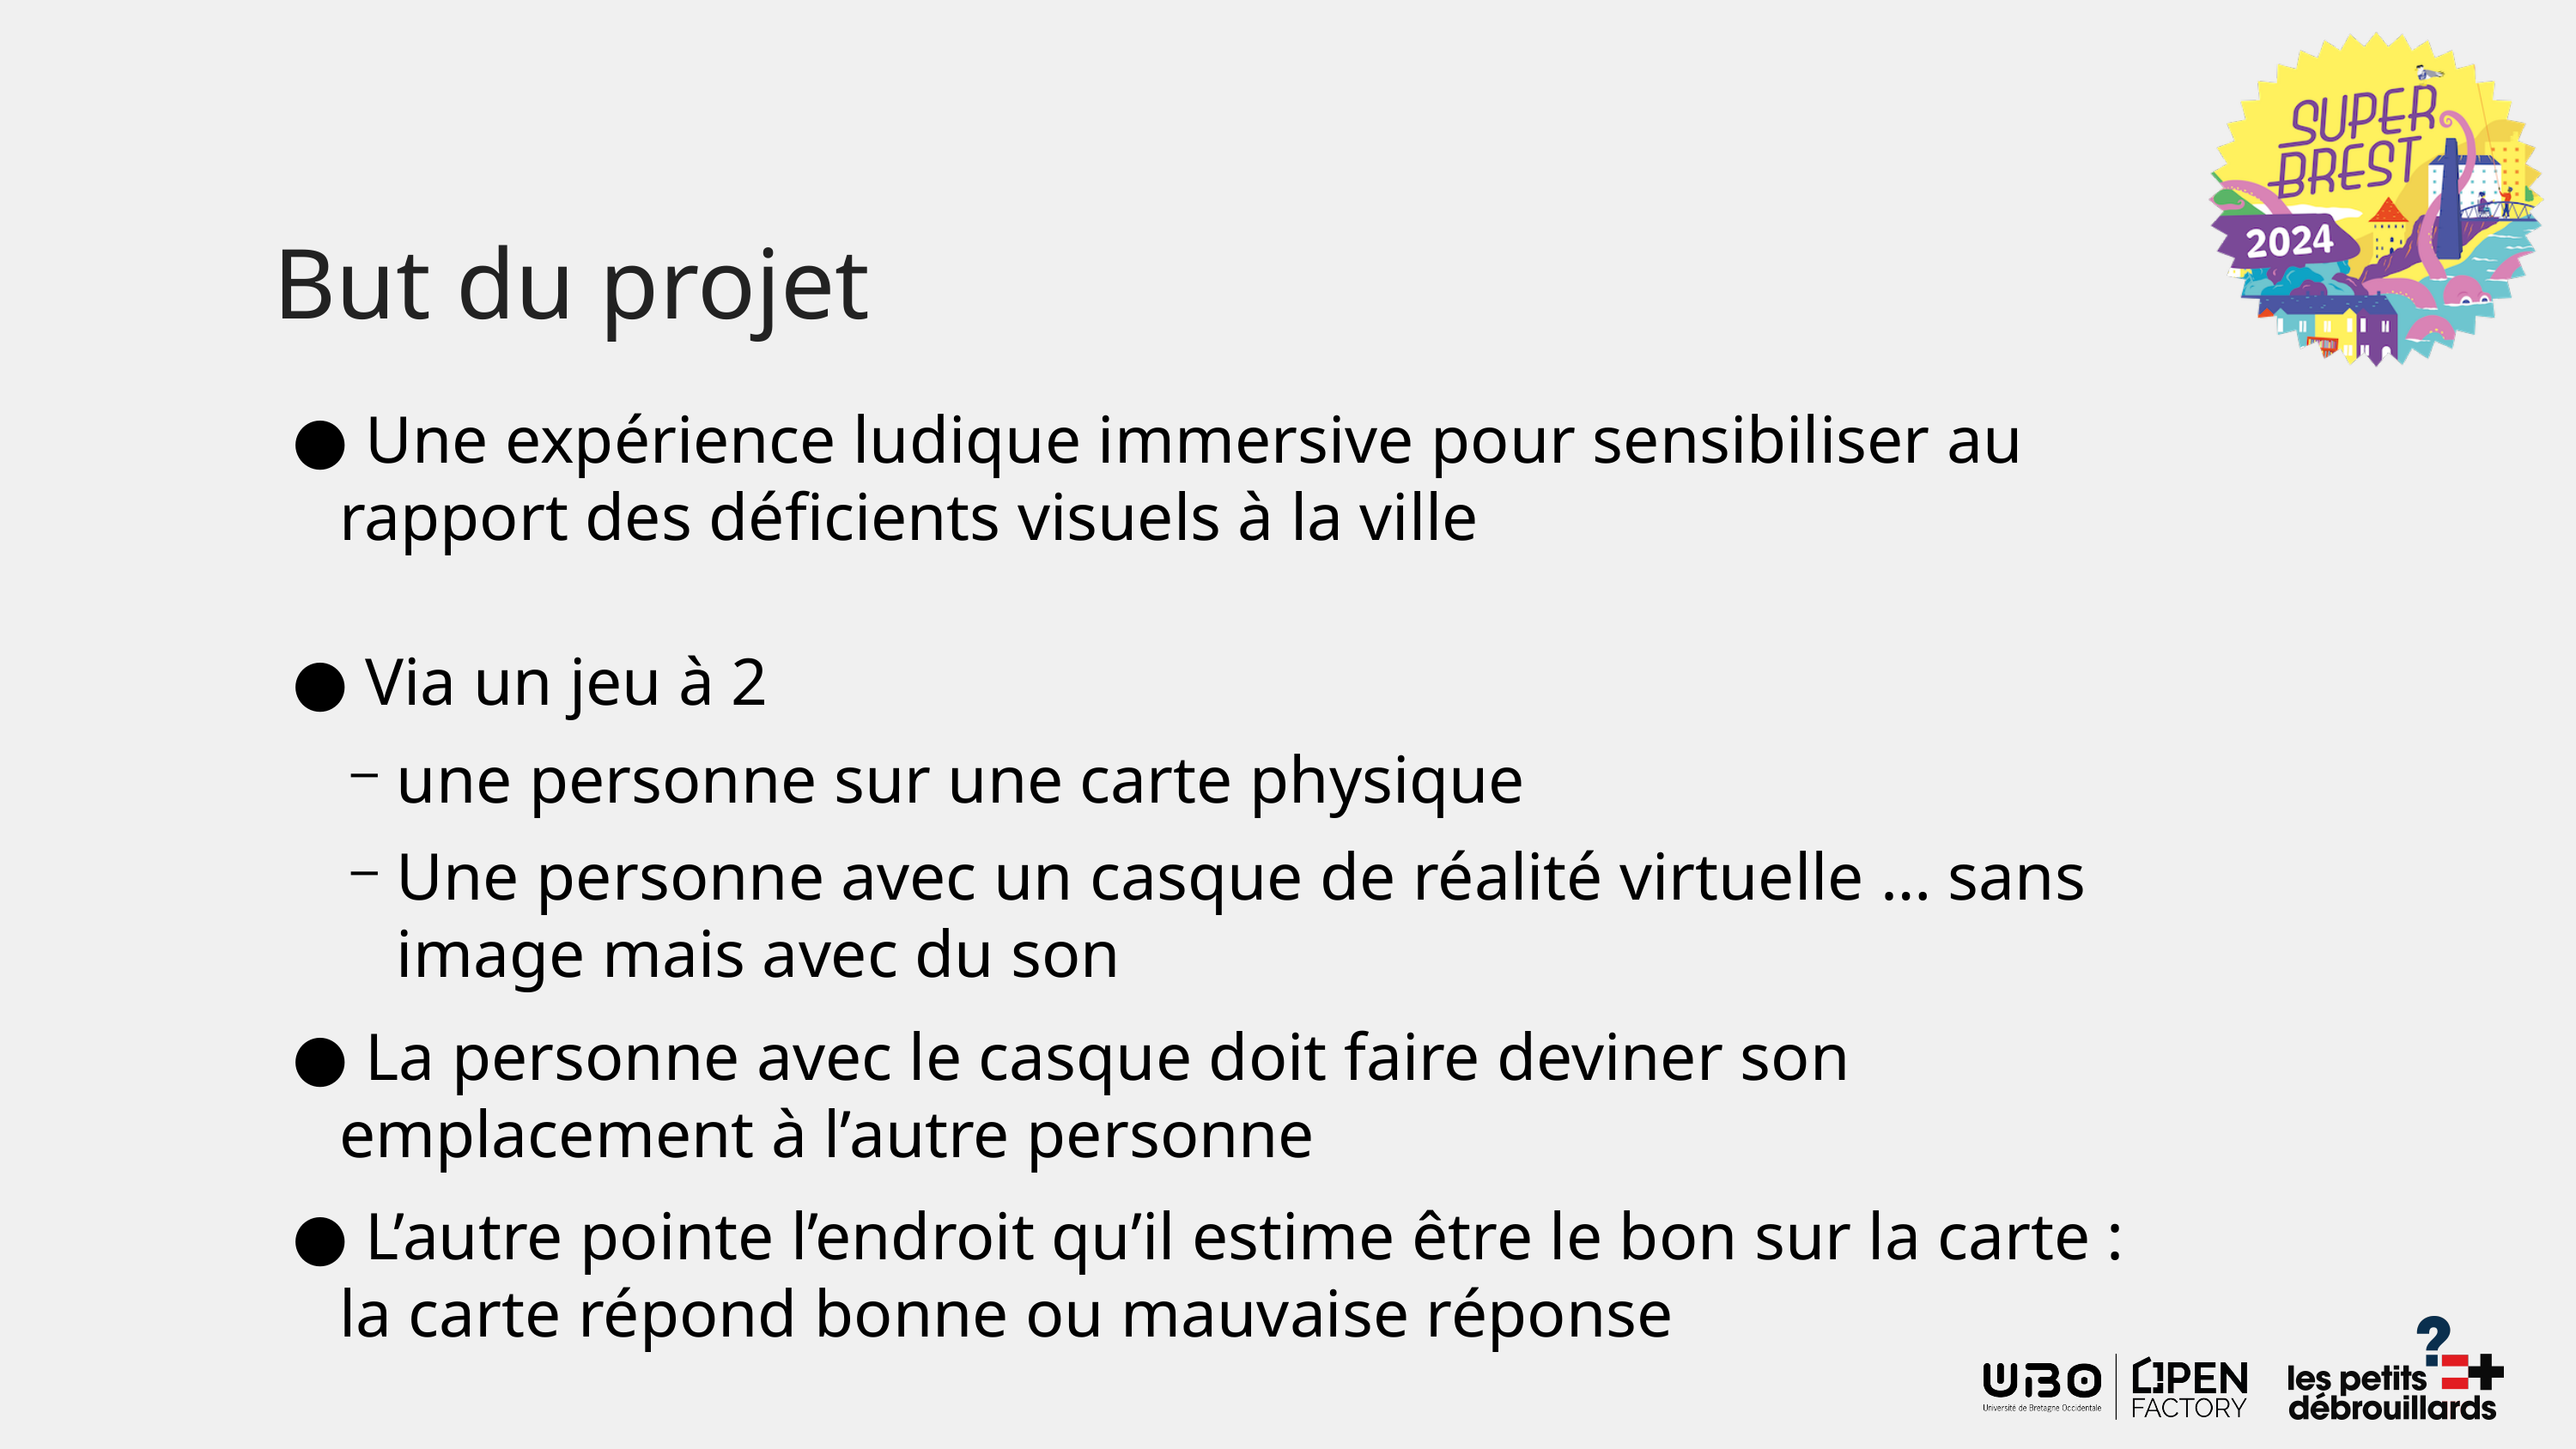

# But du projet
 Une expérience ludique immersive pour sensibiliser au rapport des déficients visuels à la ville
 Via un jeu à 2
une personne sur une carte physique
Une personne avec un casque de réalité virtuelle … sans image mais avec du son
 La personne avec le casque doit faire deviner son emplacement à l’autre personne
 L’autre pointe l’endroit qu’il estime être le bon sur la carte : la carte répond bonne ou mauvaise réponse